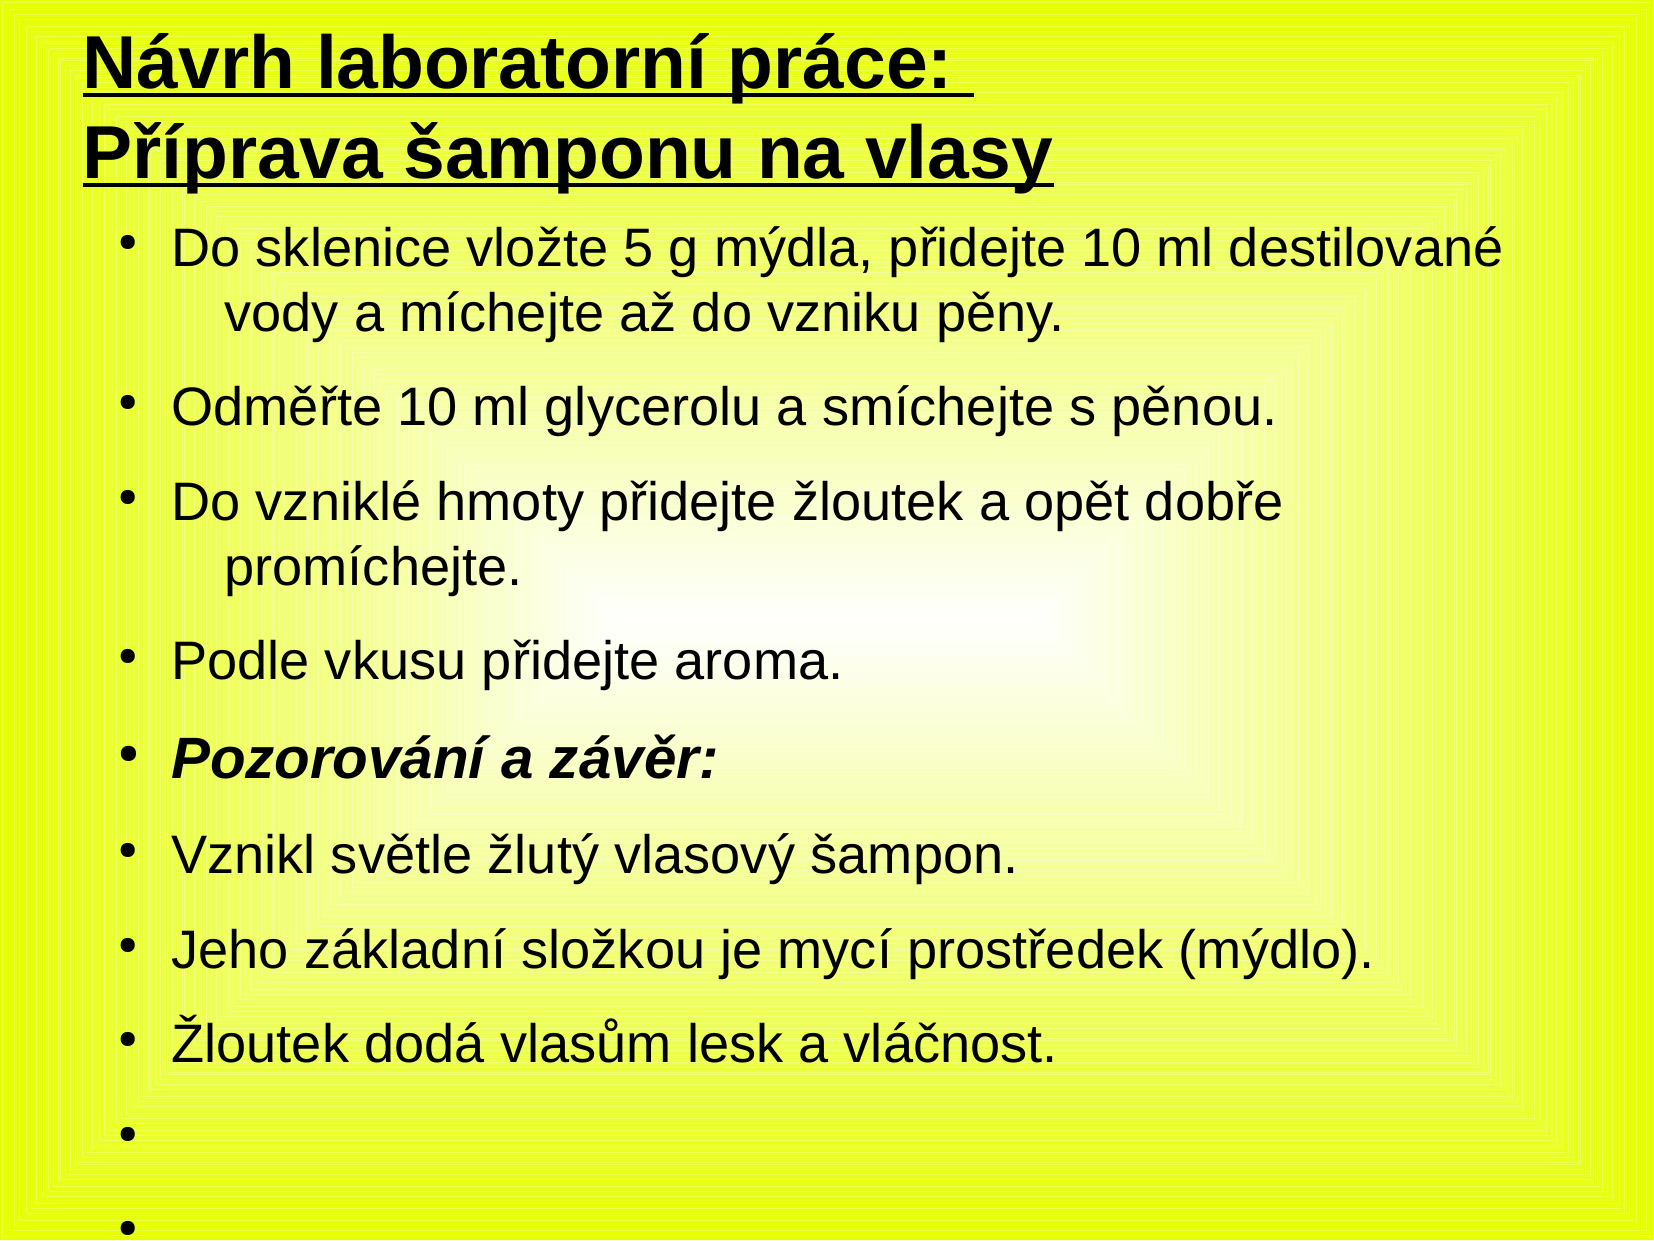

# Návrh laboratorní práce: Příprava šamponu na vlasy
Do sklenice vložte 5 g mýdla, přidejte 10 ml destilované vody a míchejte až do vzniku pěny.
Odměřte 10 ml glycerolu a smíchejte s pěnou.
Do vzniklé hmoty přidejte žloutek a opět dobře promíchejte.
Podle vkusu přidejte aroma.
Pozorování a závěr:
Vznikl světle žlutý vlasový šampon.
Jeho základní složkou je mycí prostředek (mýdlo).
Žloutek dodá vlasům lesk a vláčnost.